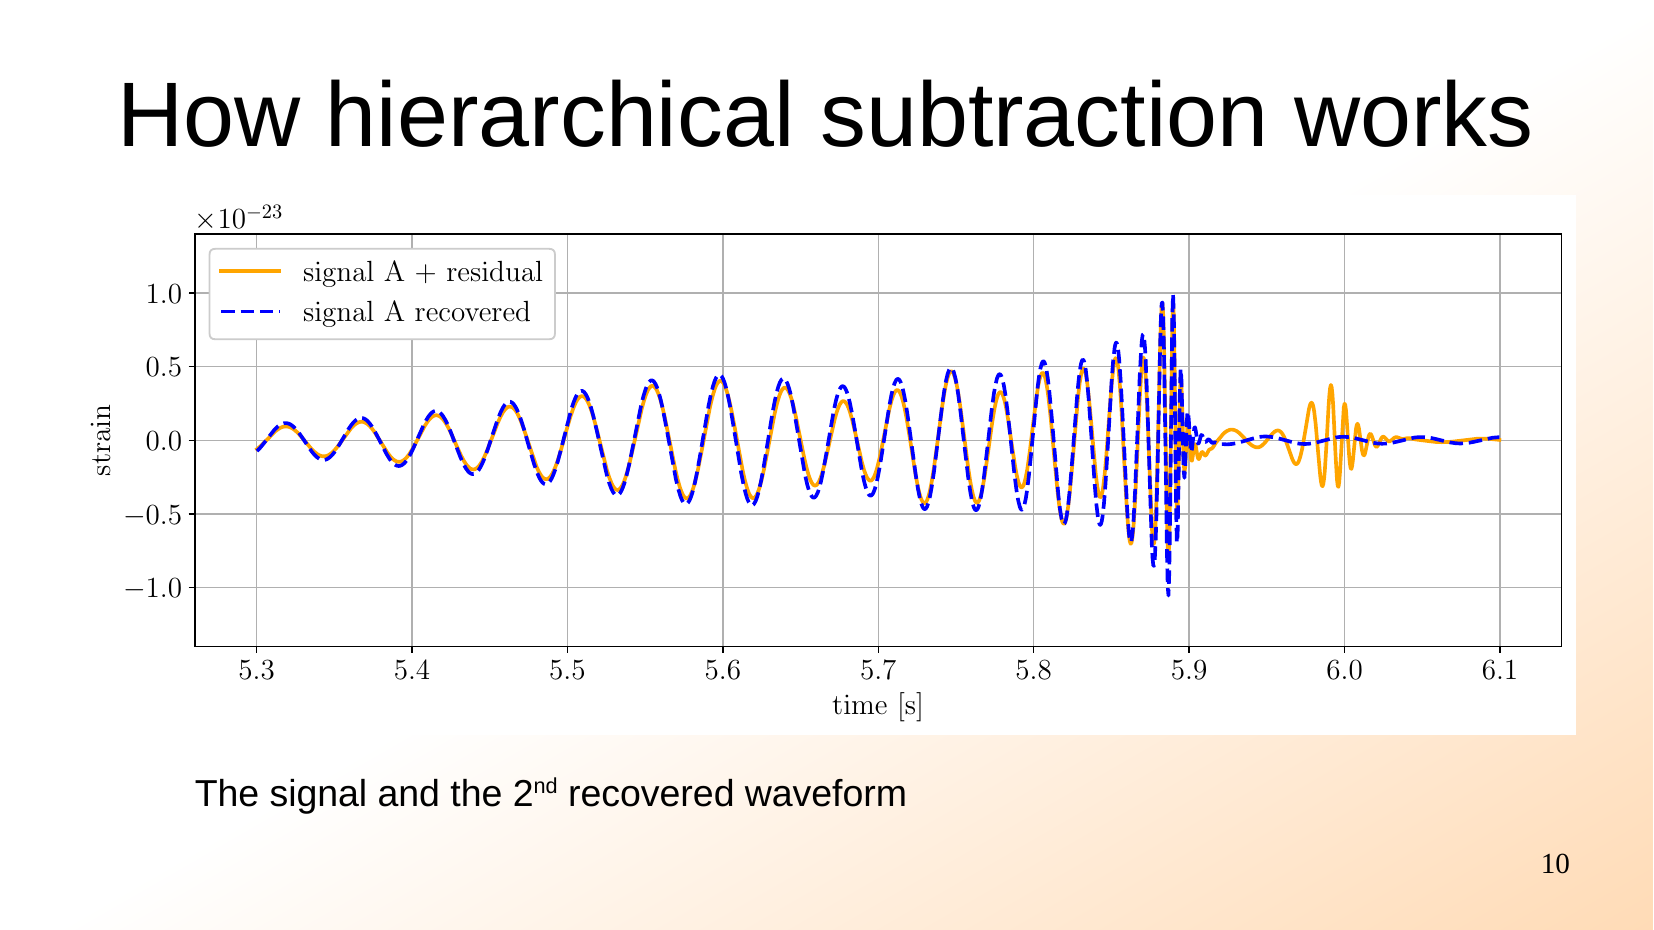

# How hierarchical subtraction works
The signal and the 2nd recovered waveform
10